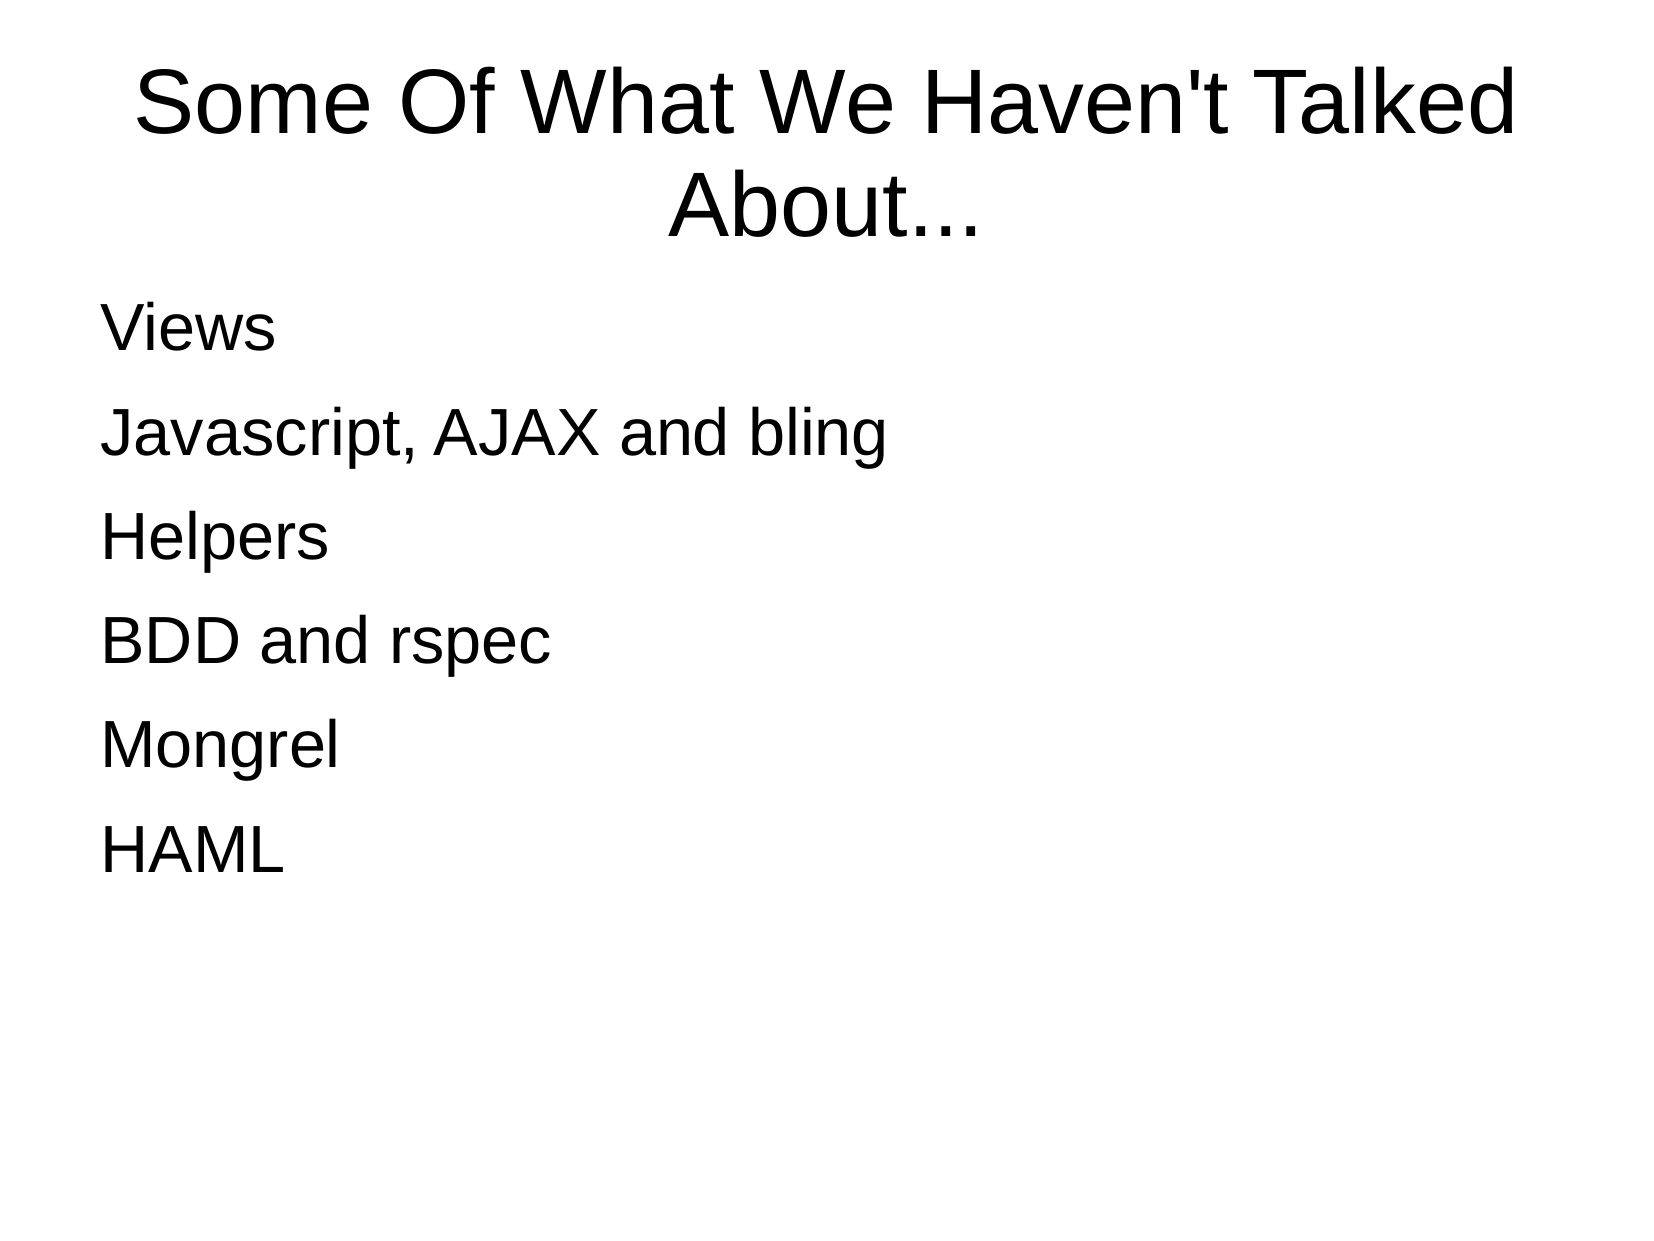

# Some Of What We Haven't Talked About...
Views
Javascript, AJAX and bling
Helpers
BDD and rspec
Mongrel
HAML